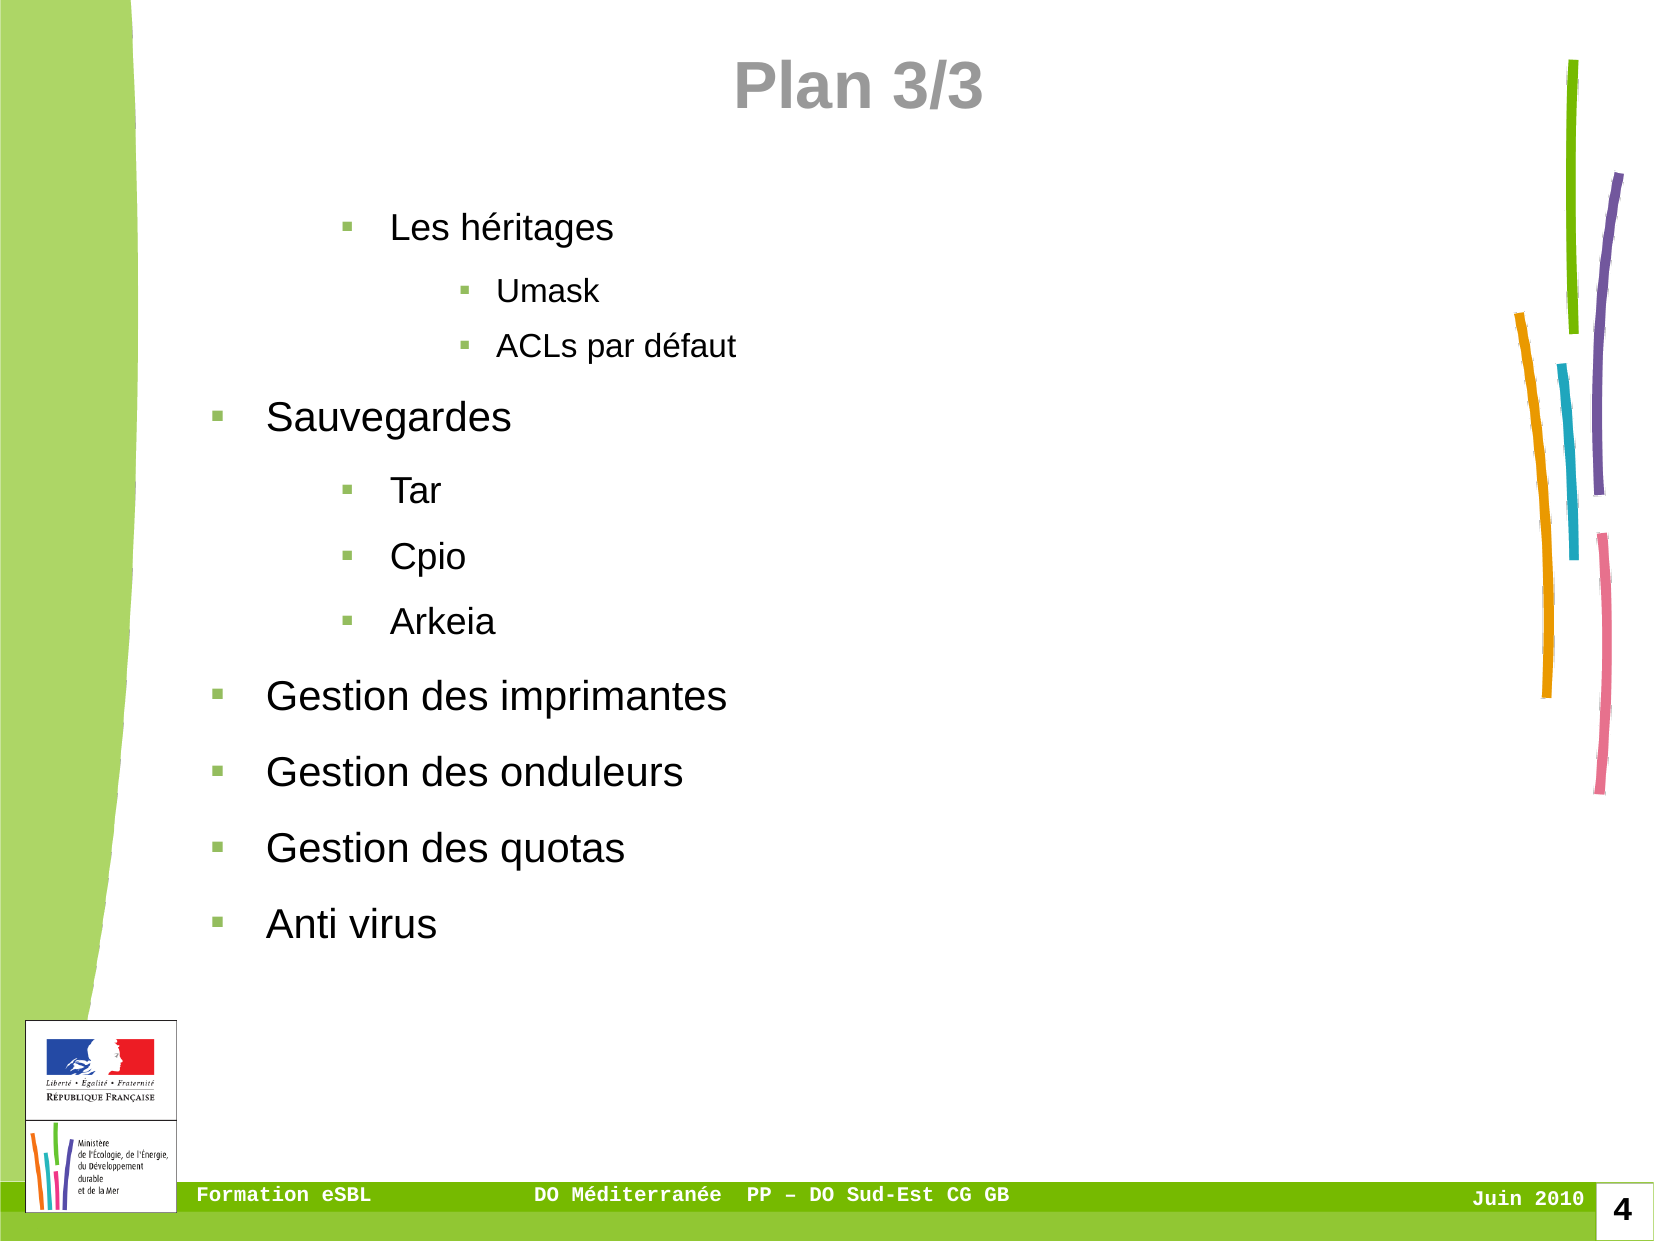

# Plan 3/3
Les héritages
Umask
ACLs par défaut
Sauvegardes
Tar
Cpio
Arkeia
Gestion des imprimantes
Gestion des onduleurs
Gestion des quotas
Anti virus
4